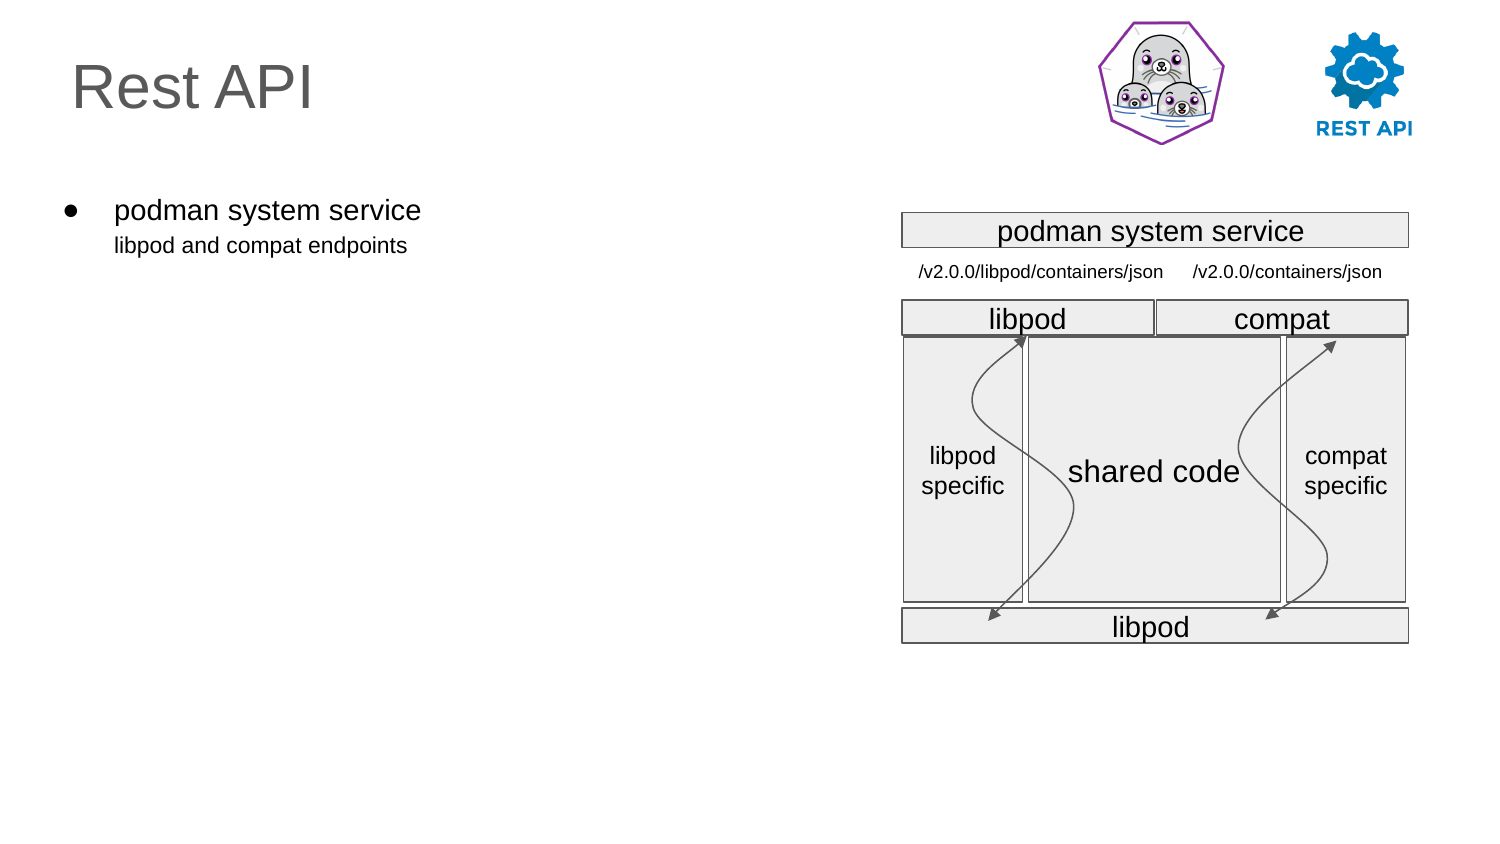

Rest API
# podman system service libpod and compat endpoints
podman system service
/v2.0.0/libpod/containers/json
/v2.0.0/containers/json
libpod
compat
libpod
specific
shared code
compat
specific
libpod